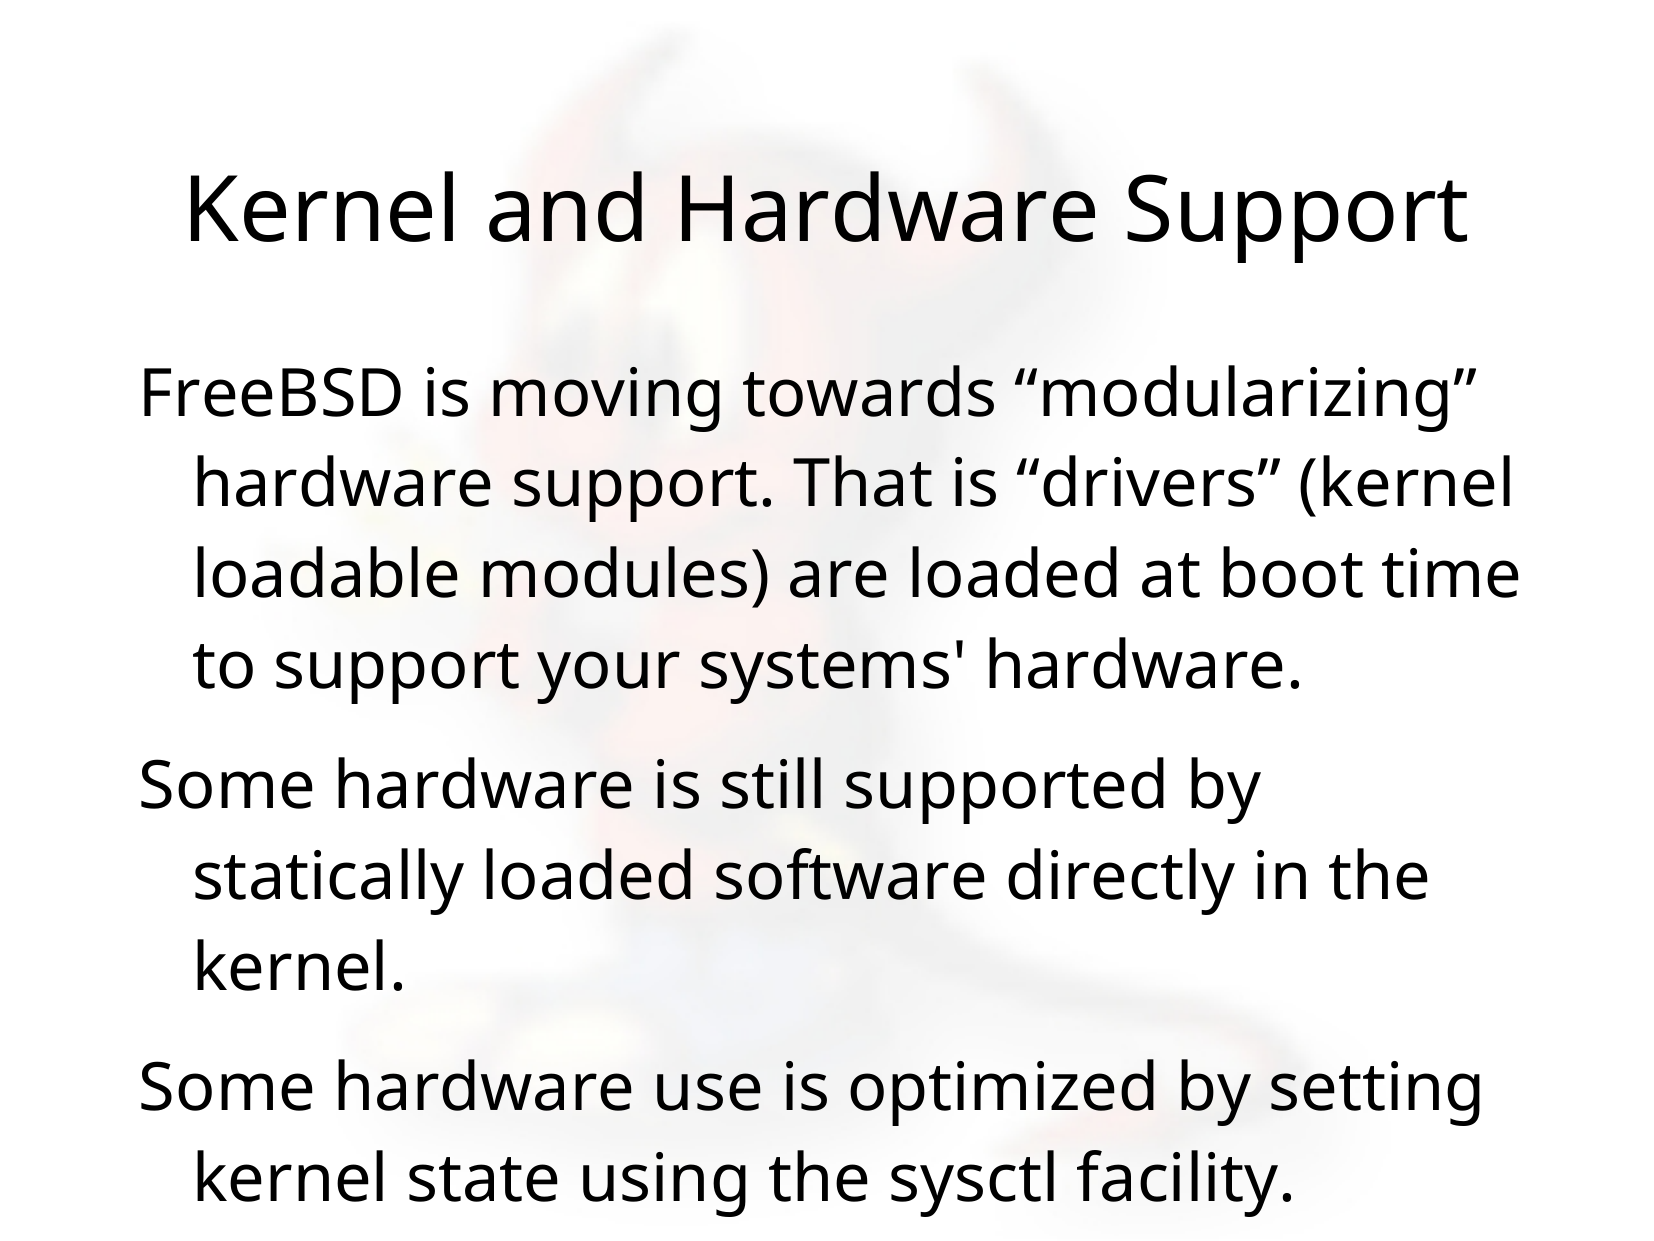

# Kernel and Hardware Support
FreeBSD is moving towards “modularizing” hardware support. That is “drivers” (kernel loadable modules) are loaded at boot time to support your systems' hardware.
Some hardware is still supported by statically loaded software directly in the kernel.
Some hardware use is optimized by setting kernel state using the sysctl facility.